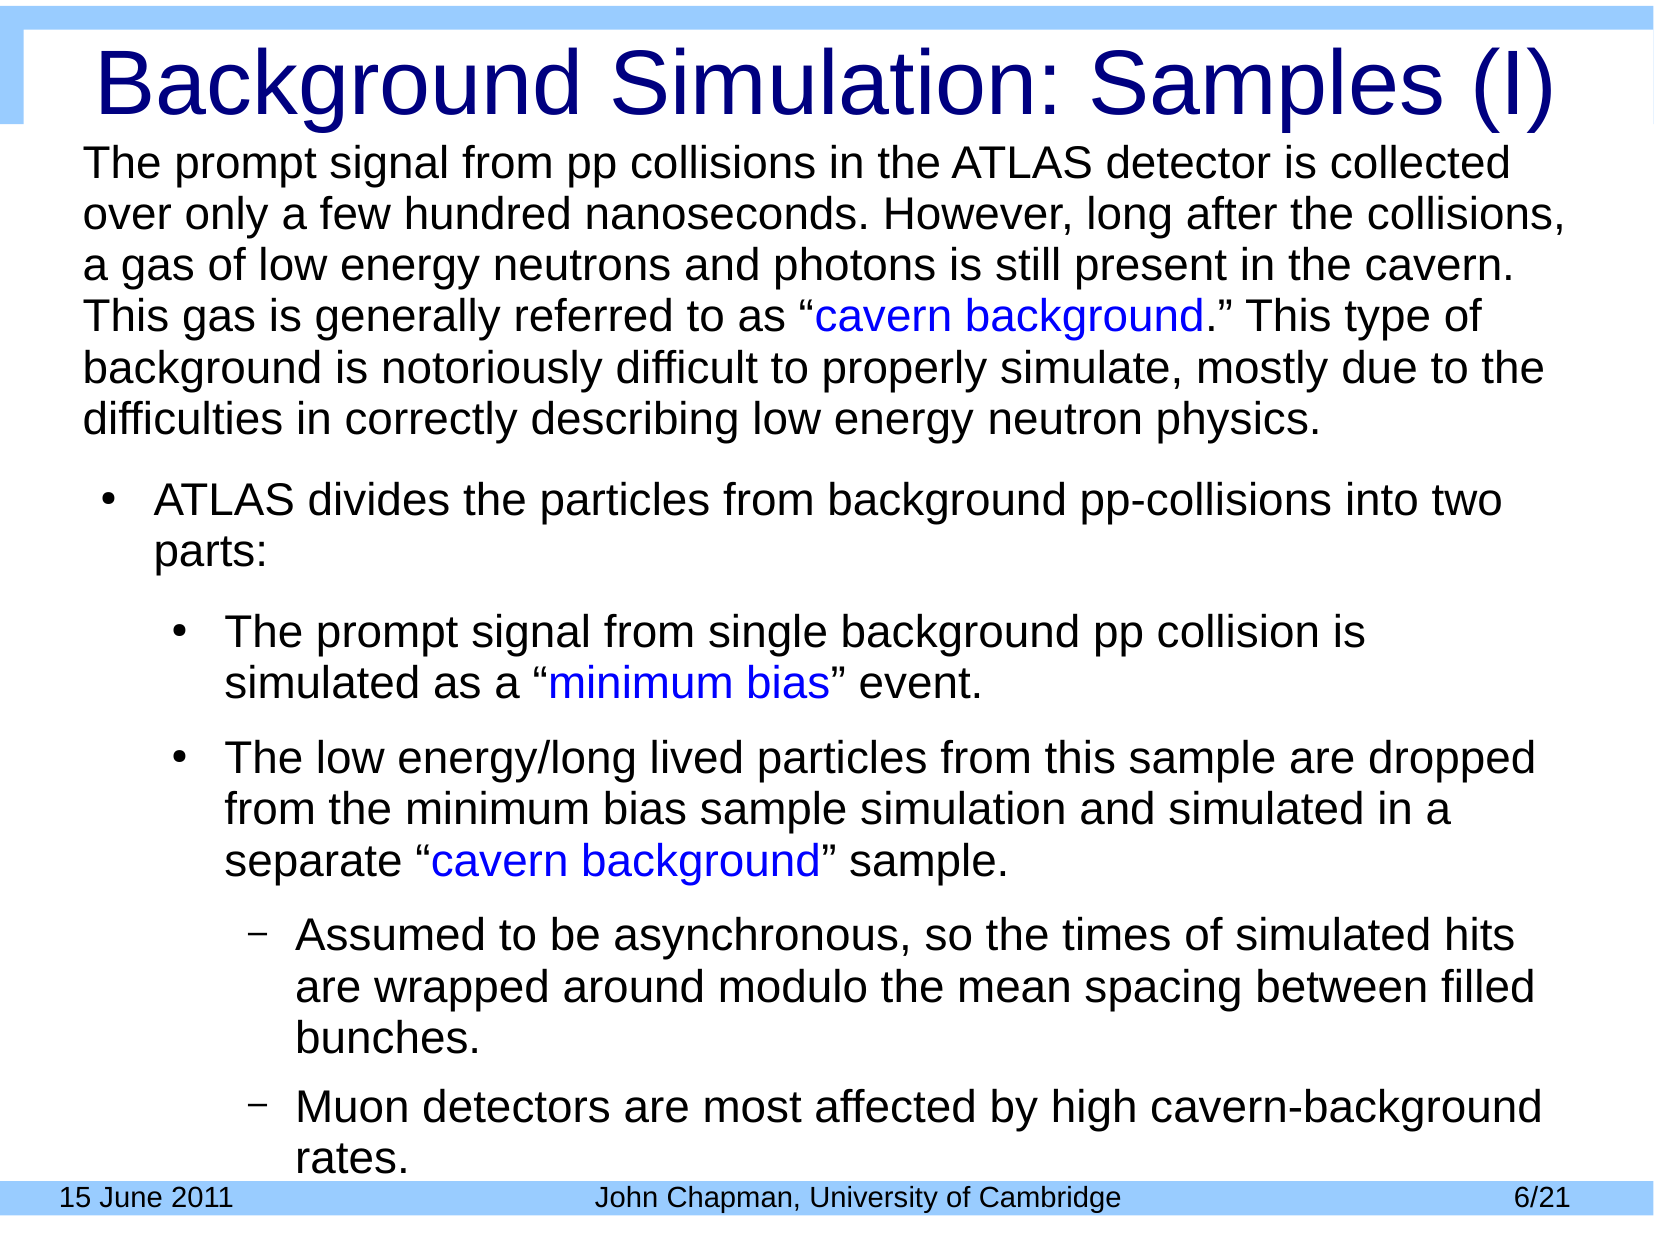

# Background Simulation: Samples (I)
The prompt signal from pp collisions in the ATLAS detector is collected over only a few hundred nanoseconds. However, long after the collisions, a gas of low energy neutrons and photons is still present in the cavern. This gas is generally referred to as “cavern background.” This type of background is notoriously difficult to properly simulate, mostly due to the difficulties in correctly describing low energy neutron physics.
ATLAS divides the particles from background pp-collisions into two parts:
The prompt signal from single background pp collision is simulated as a “minimum bias” event.
The low energy/long lived particles from this sample are dropped from the minimum bias sample simulation and simulated in a separate “cavern background” sample.
Assumed to be asynchronous, so the times of simulated hits are wrapped around modulo the mean spacing between filled bunches.
Muon detectors are most affected by high cavern-background rates.
6